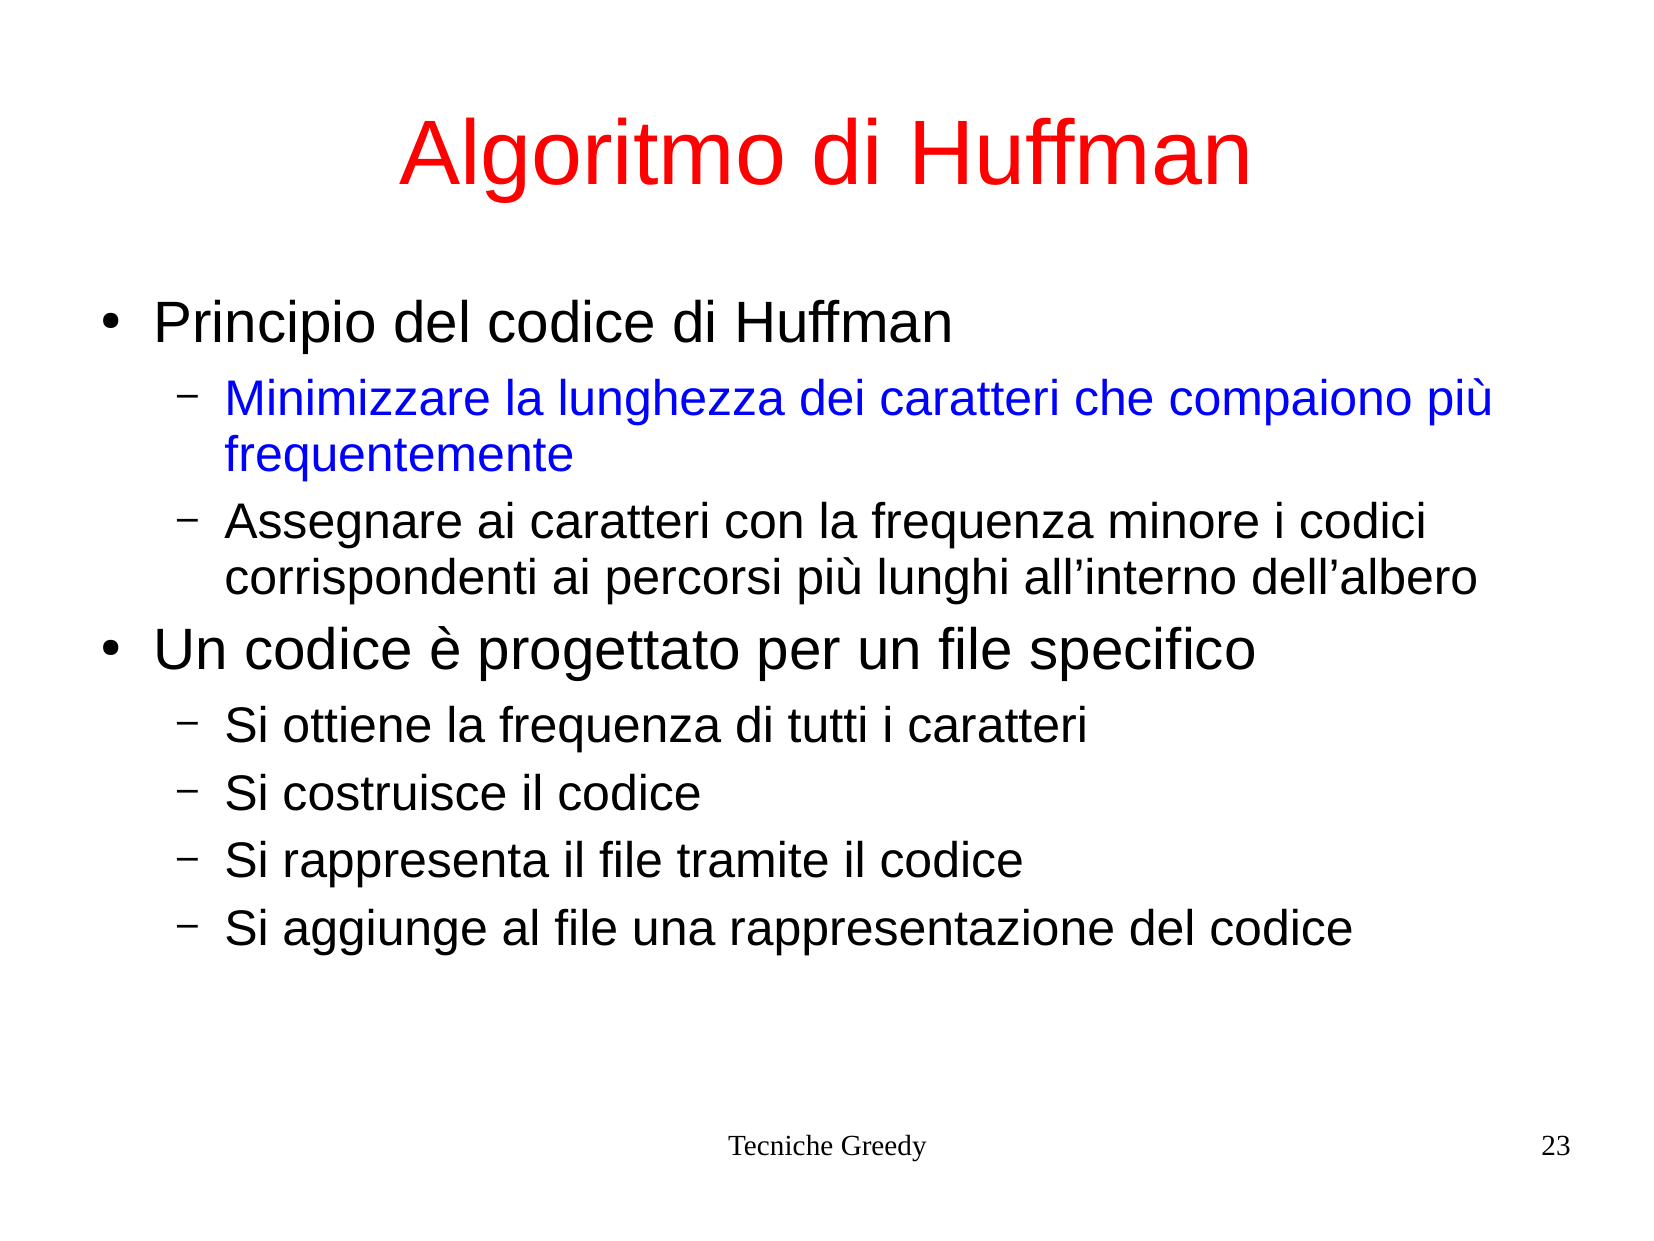

# Algoritmo di Huffman
Principio del codice di Huffman
Minimizzare la lunghezza dei caratteri che compaiono più frequentemente
Assegnare ai caratteri con la frequenza minore i codici corrispondenti ai percorsi più lunghi all’interno dell’albero
Un codice è progettato per un file specifico
Si ottiene la frequenza di tutti i caratteri
Si costruisce il codice
Si rappresenta il file tramite il codice
Si aggiunge al file una rappresentazione del codice
Tecniche Greedy
23